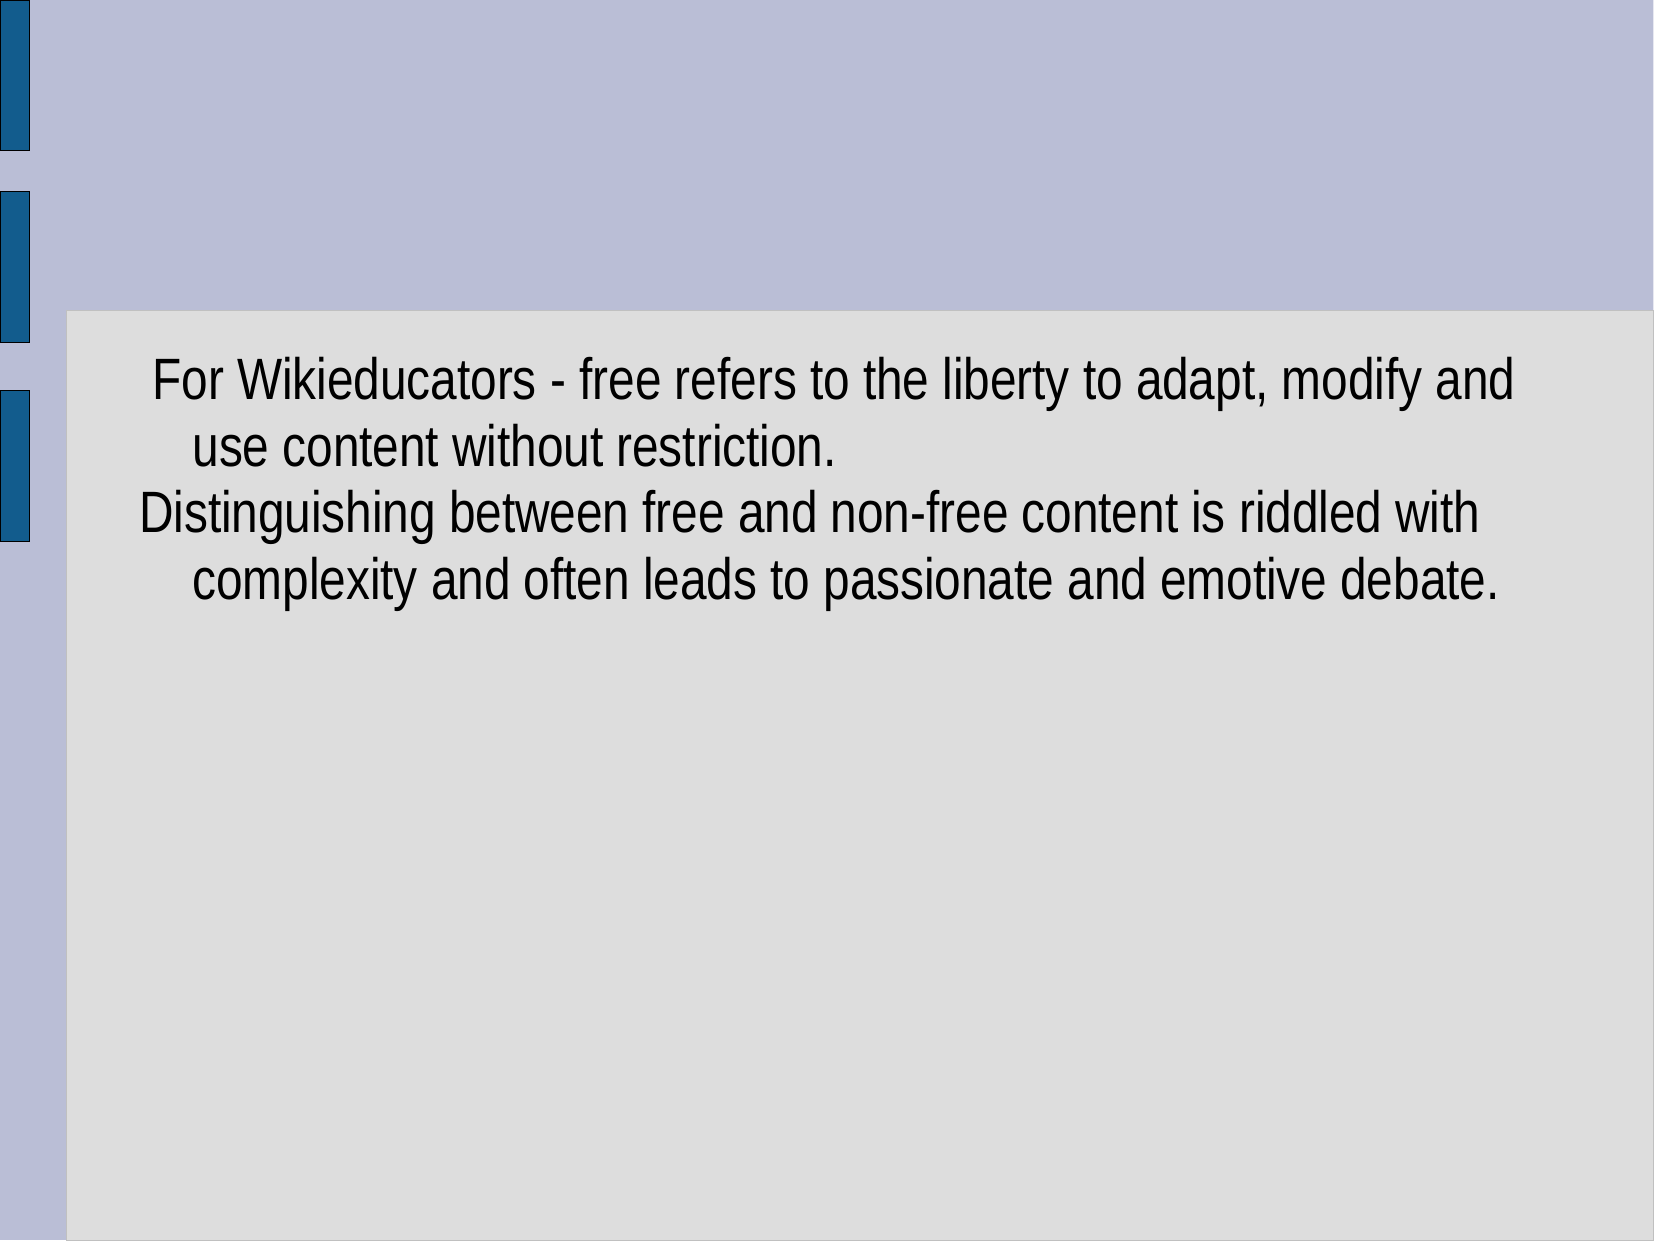

# For Wikieducators - free refers to the liberty to adapt, modify and use content without restriction.
Distinguishing between free and non-free content is riddled with complexity and often leads to passionate and emotive debate.